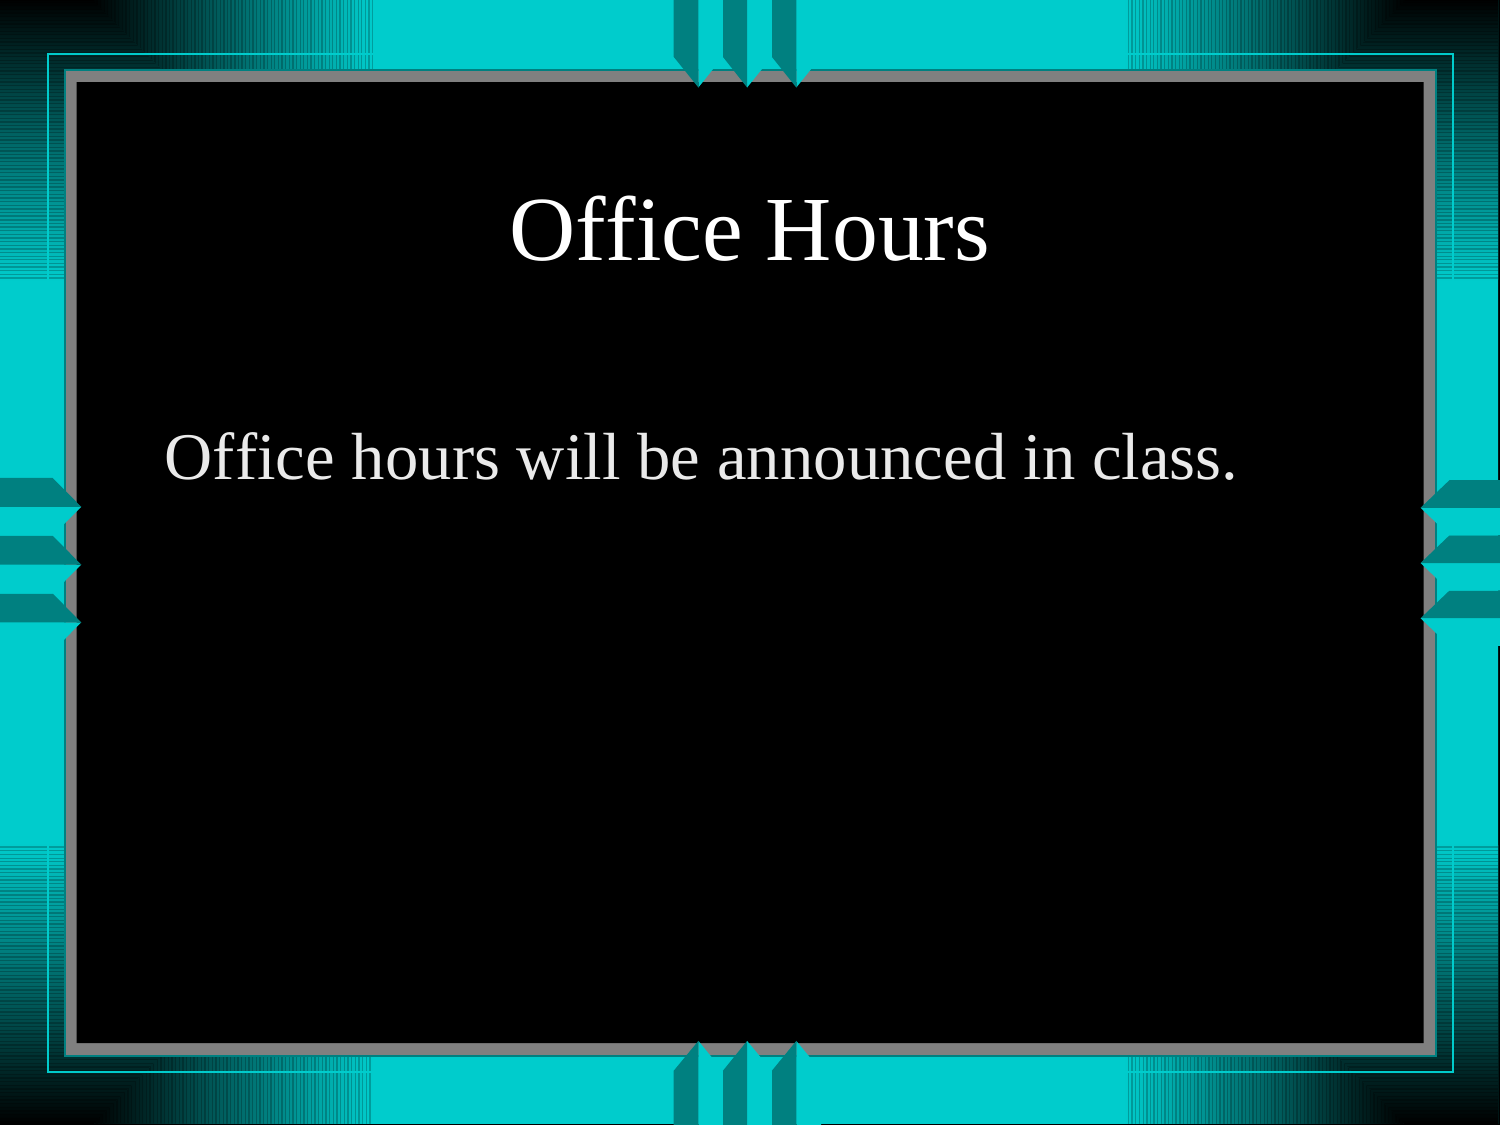

# Office Hours
Office hours will be announced in class.